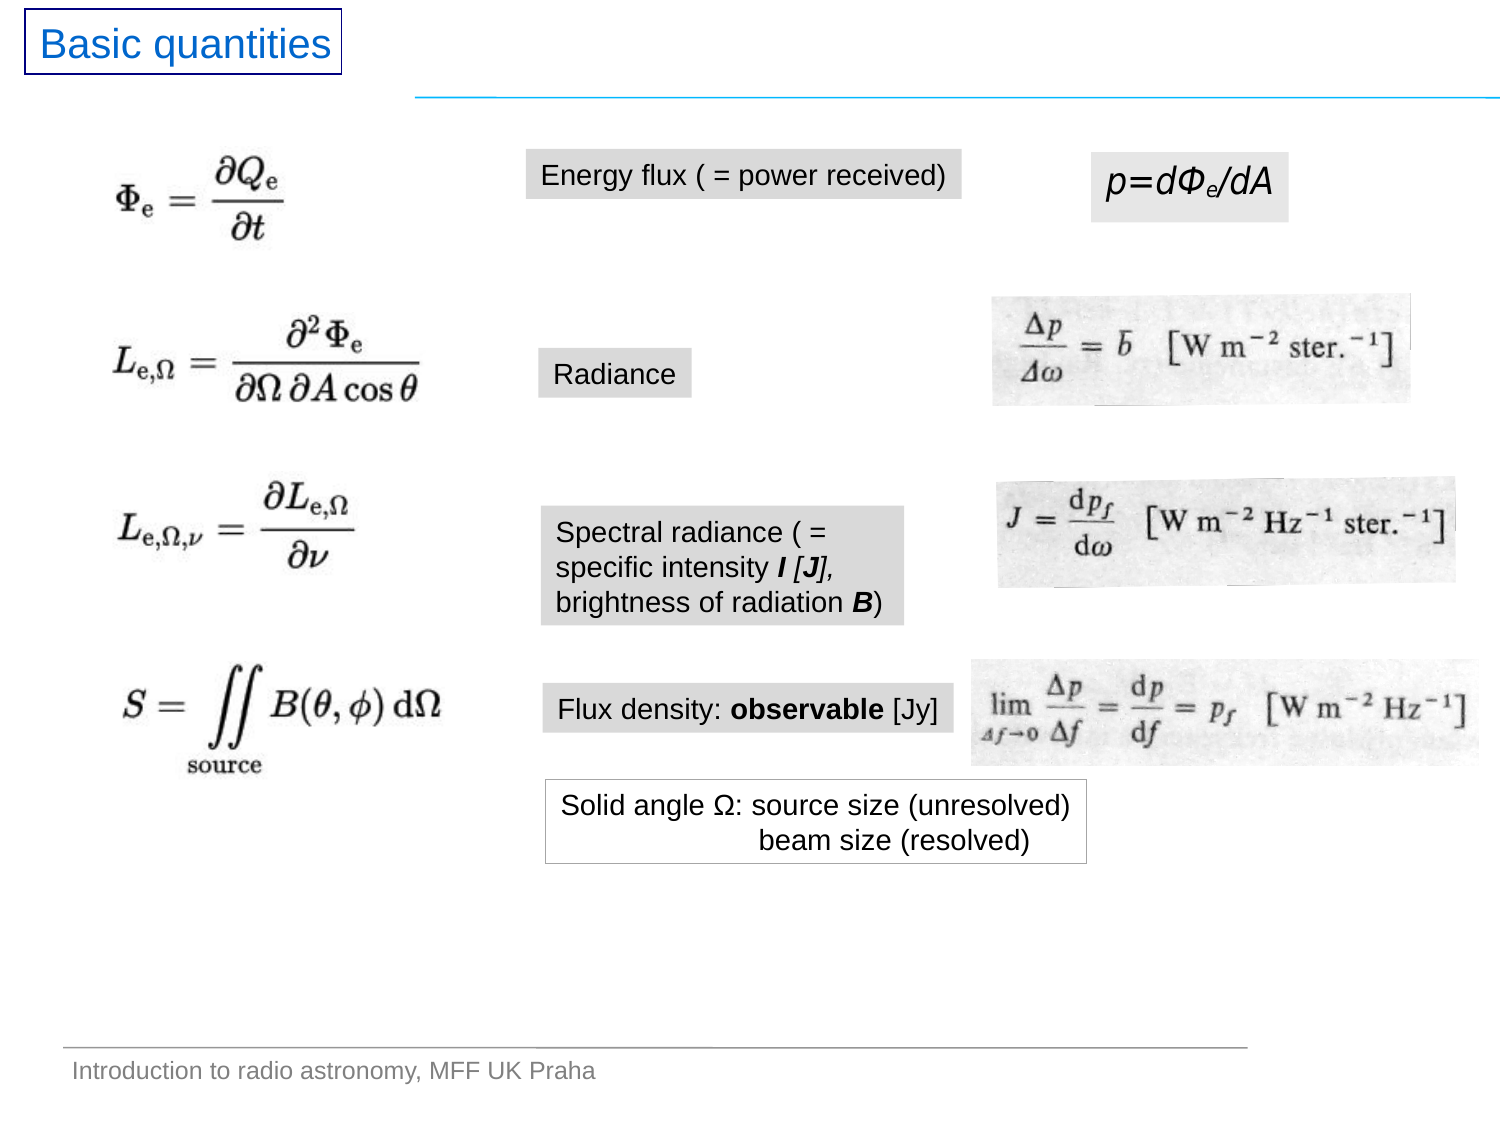

Basic quantities
Energy flux ( = power received)
p=dФe/dA
Radiance
Spectral radiance ( = specific intensity I [J], brightness of radiation B)
Flux density: observable [Jy]
Solid angle Ω: source size (unresolved)
 beam size (resolved)
Introduction to radio astronomy